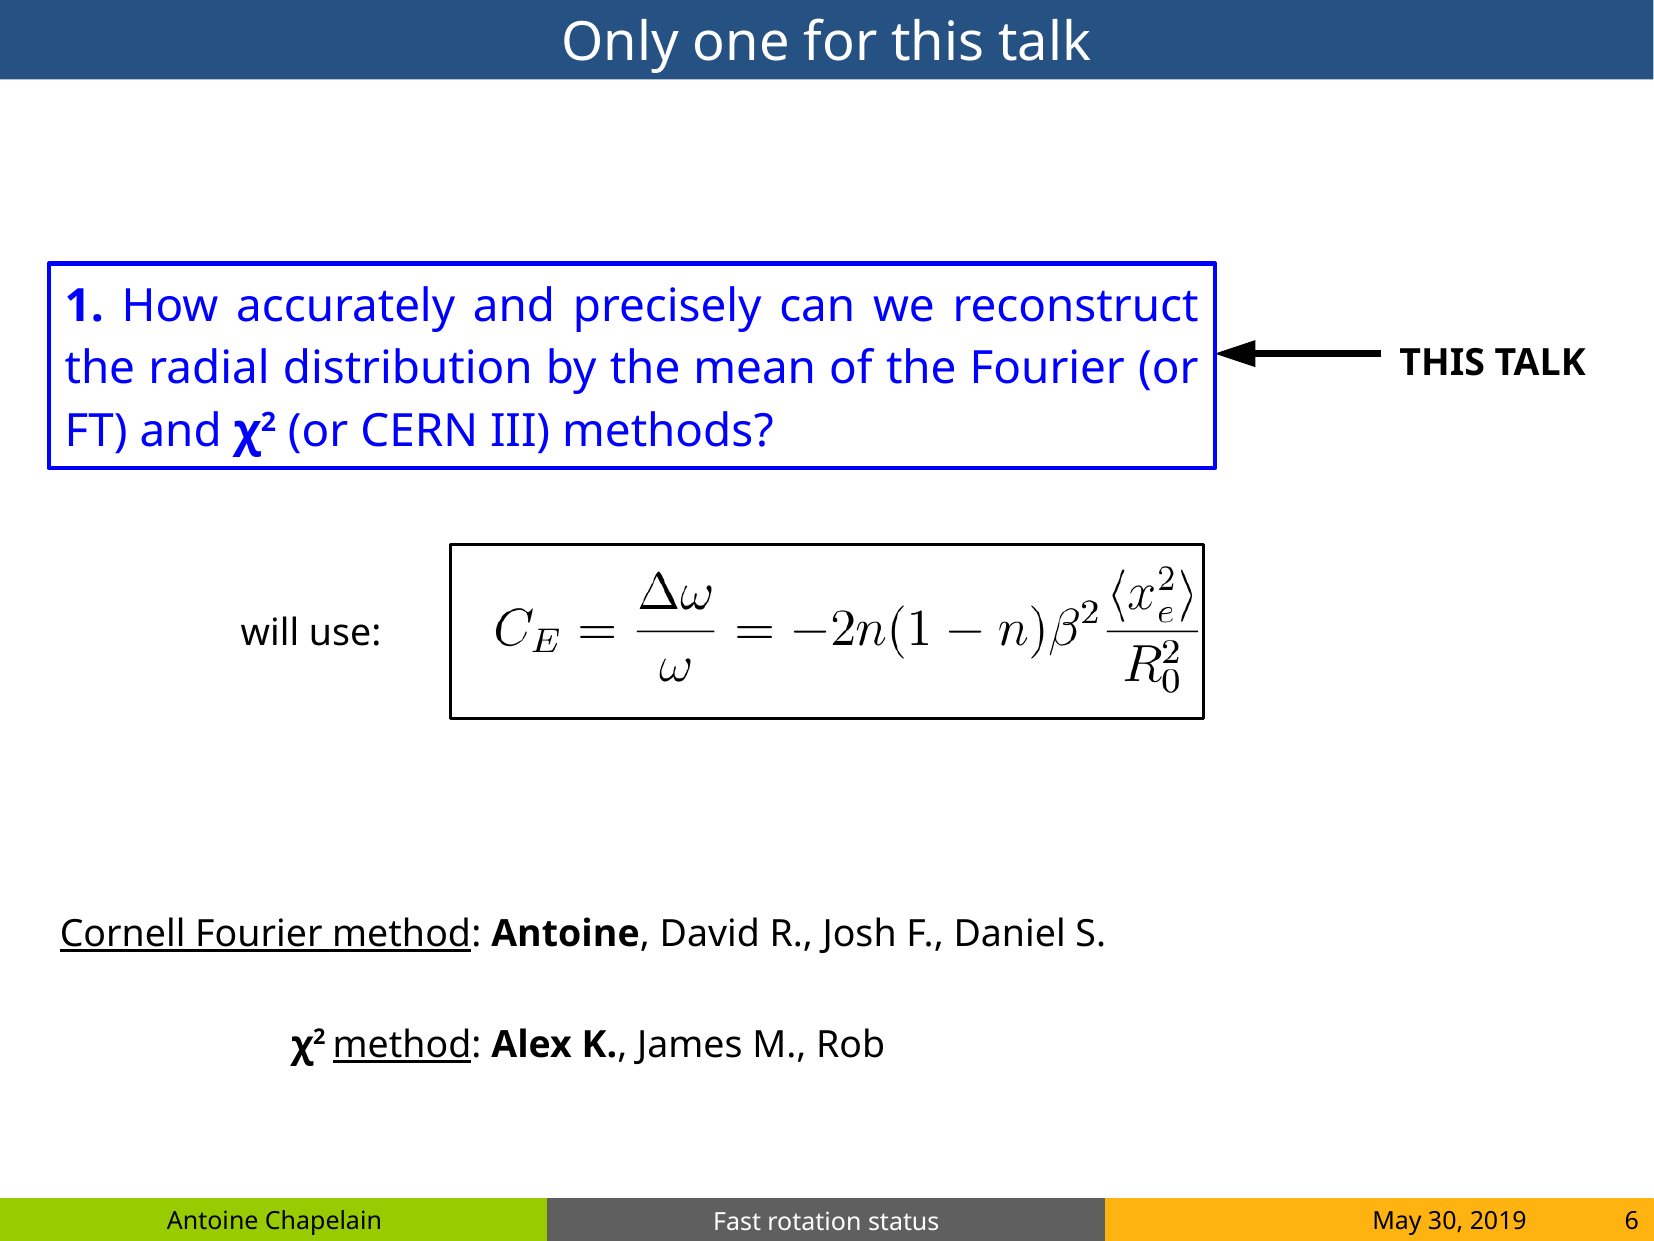

# Only one for this talk
1. How accurately and precisely can we reconstruct the radial distribution by the mean of the Fourier (or FT) and χ2 (or CERN III) methods?
THIS TALK
will use:
Cornell Fourier method: Antoine, David R., Josh F., Daniel S.
			 χ2 method: Alex K., James M., Rob